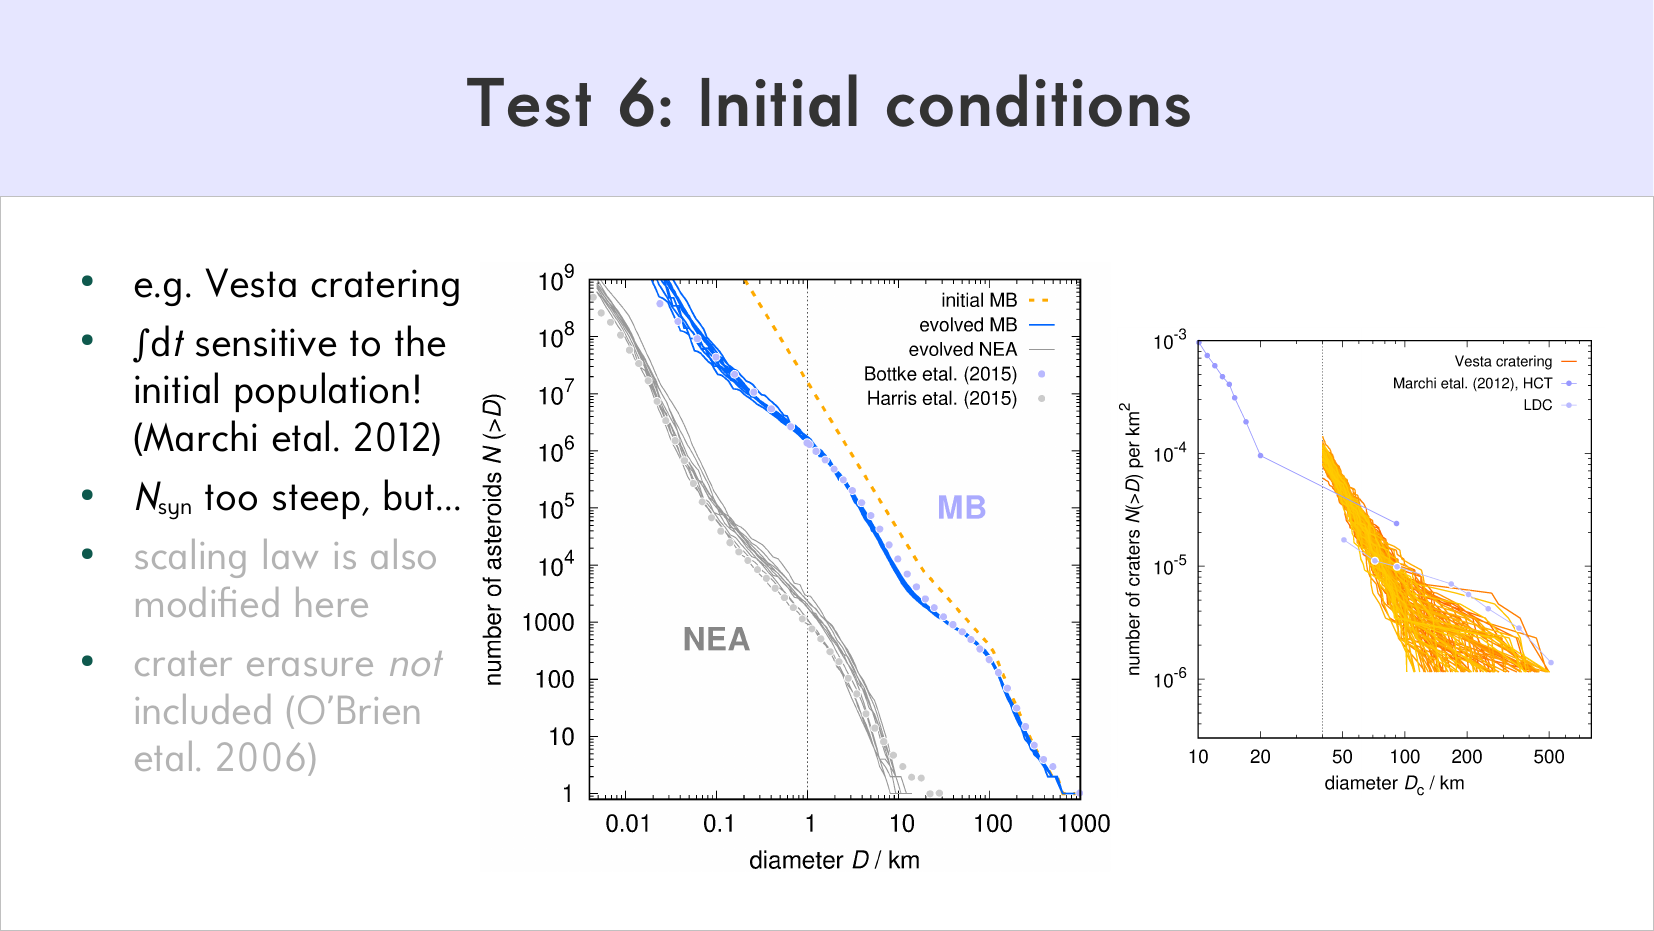

# Test 6: Initial conditions
e.g. Vesta cratering
∫dt sensitive to the initial population! (Marchi etal. 2012)
Nsyn too steep, but...
scaling law is also modified here
crater erasure not included (O’Brien etal. 2006)